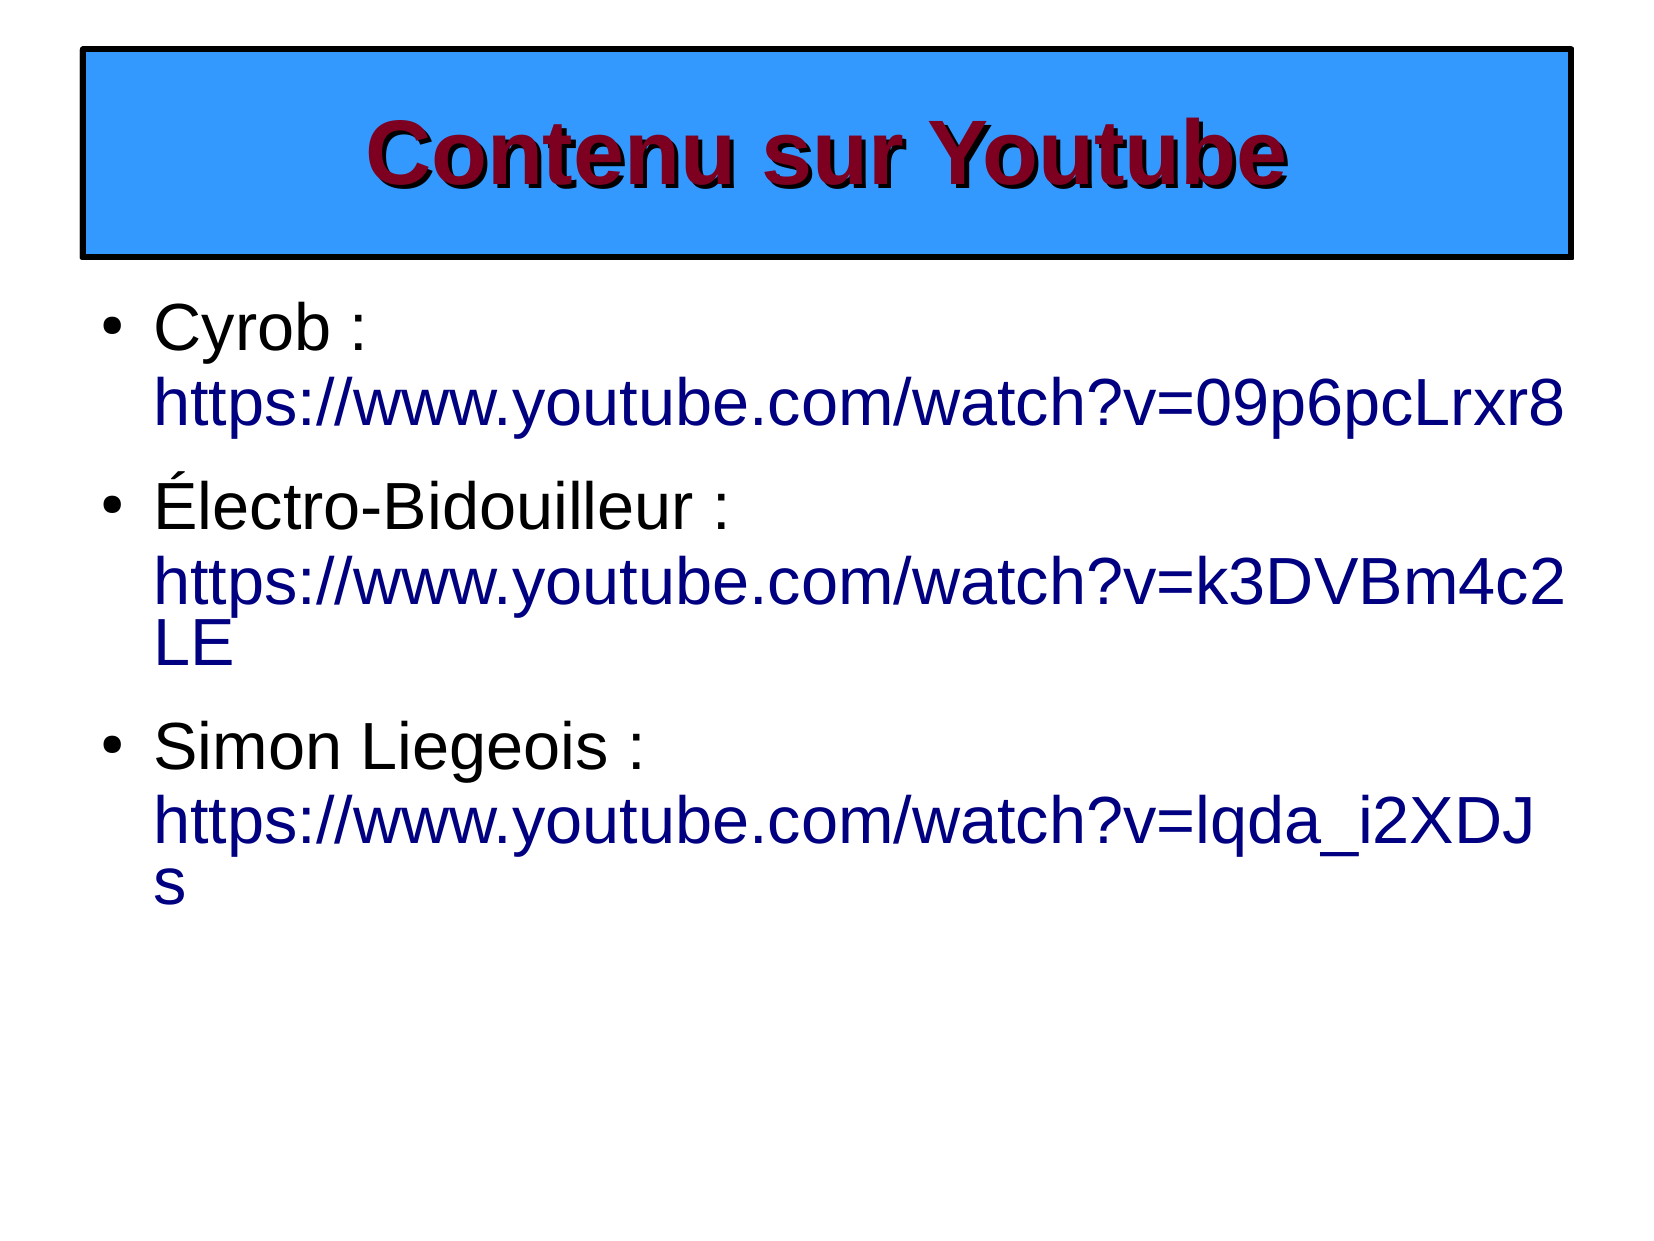

# Contenu sur Youtube
Cyrob : https://www.youtube.com/watch?v=09p6pcLrxr8
Électro-Bidouilleur : https://www.youtube.com/watch?v=k3DVBm4c2LE
Simon Liegeois : https://www.youtube.com/watch?v=lqda_i2XDJs